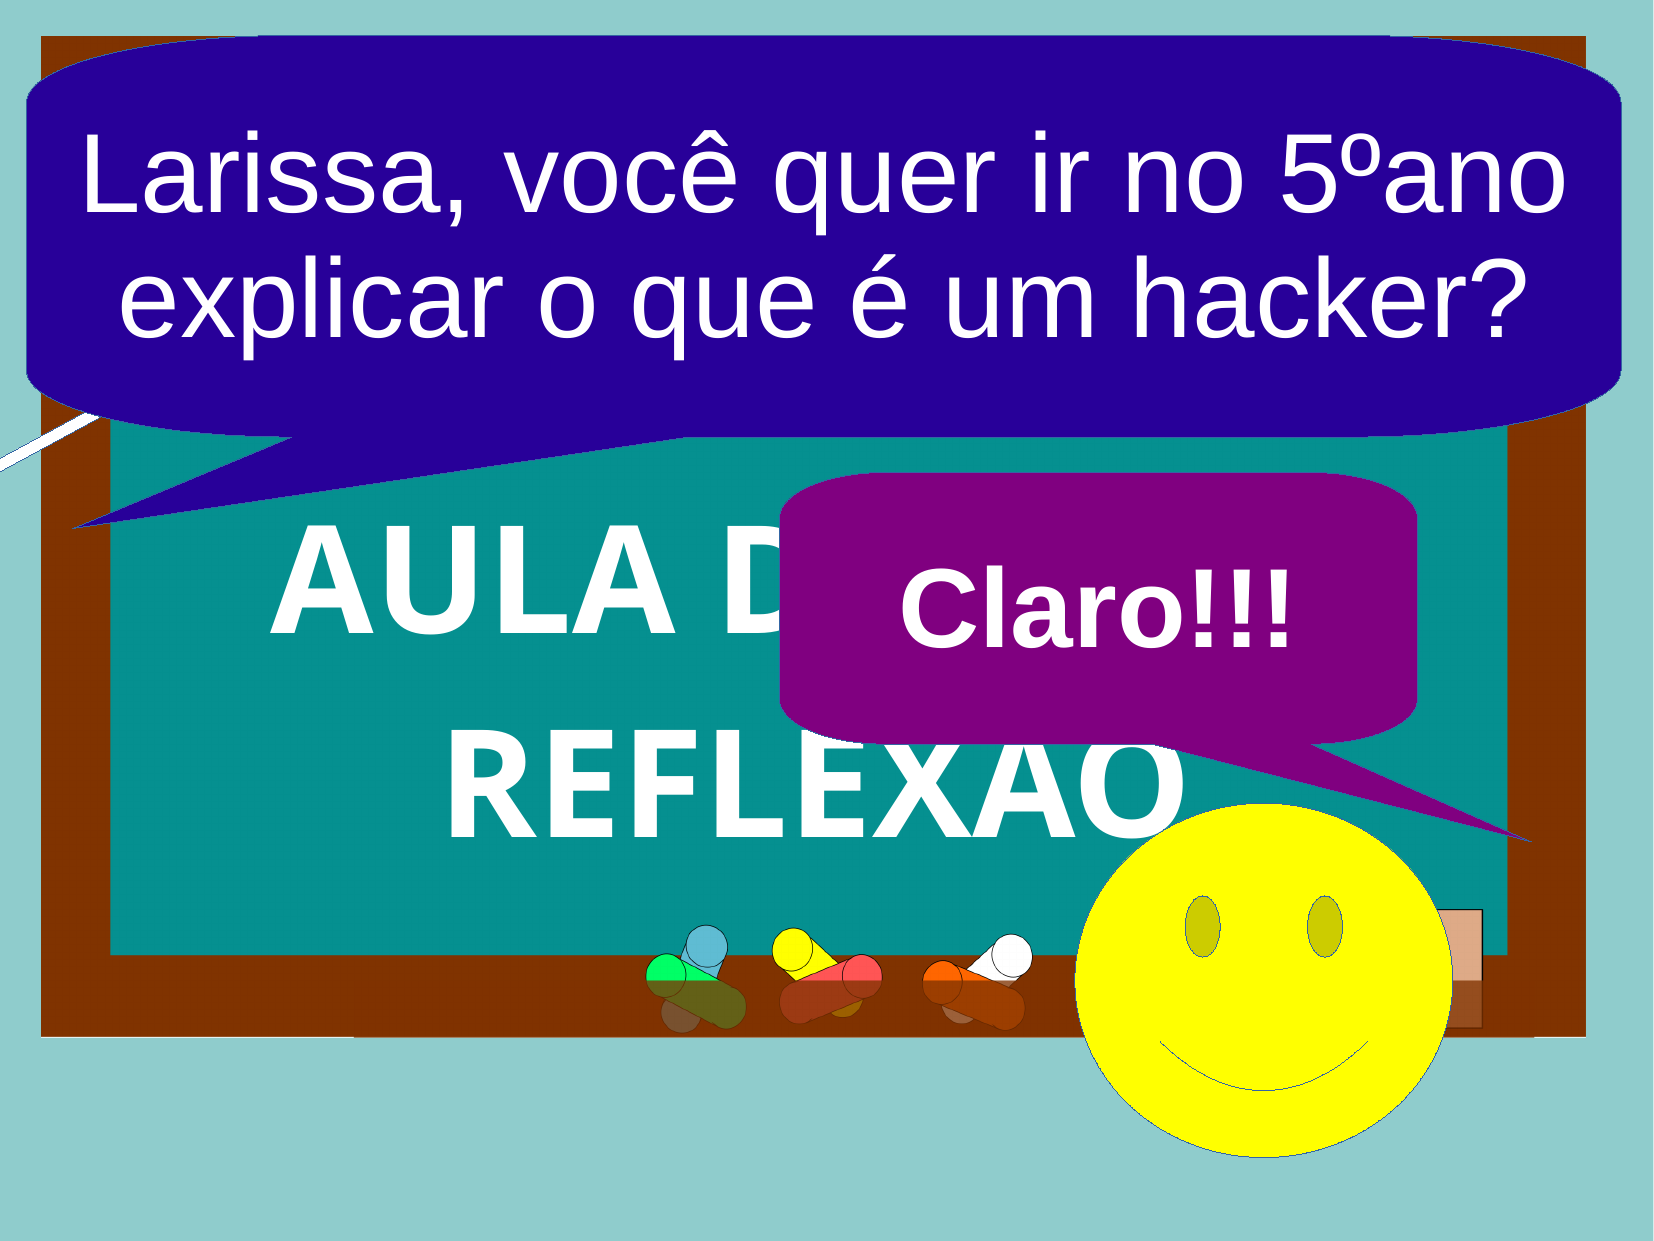

Larissa, você quer ir no 5ºano
explicar o que é um hacker?
# 10/05/2016 7ºano - Filosofia AULA DE HOJE: REFLEXÃO
Claro!!!